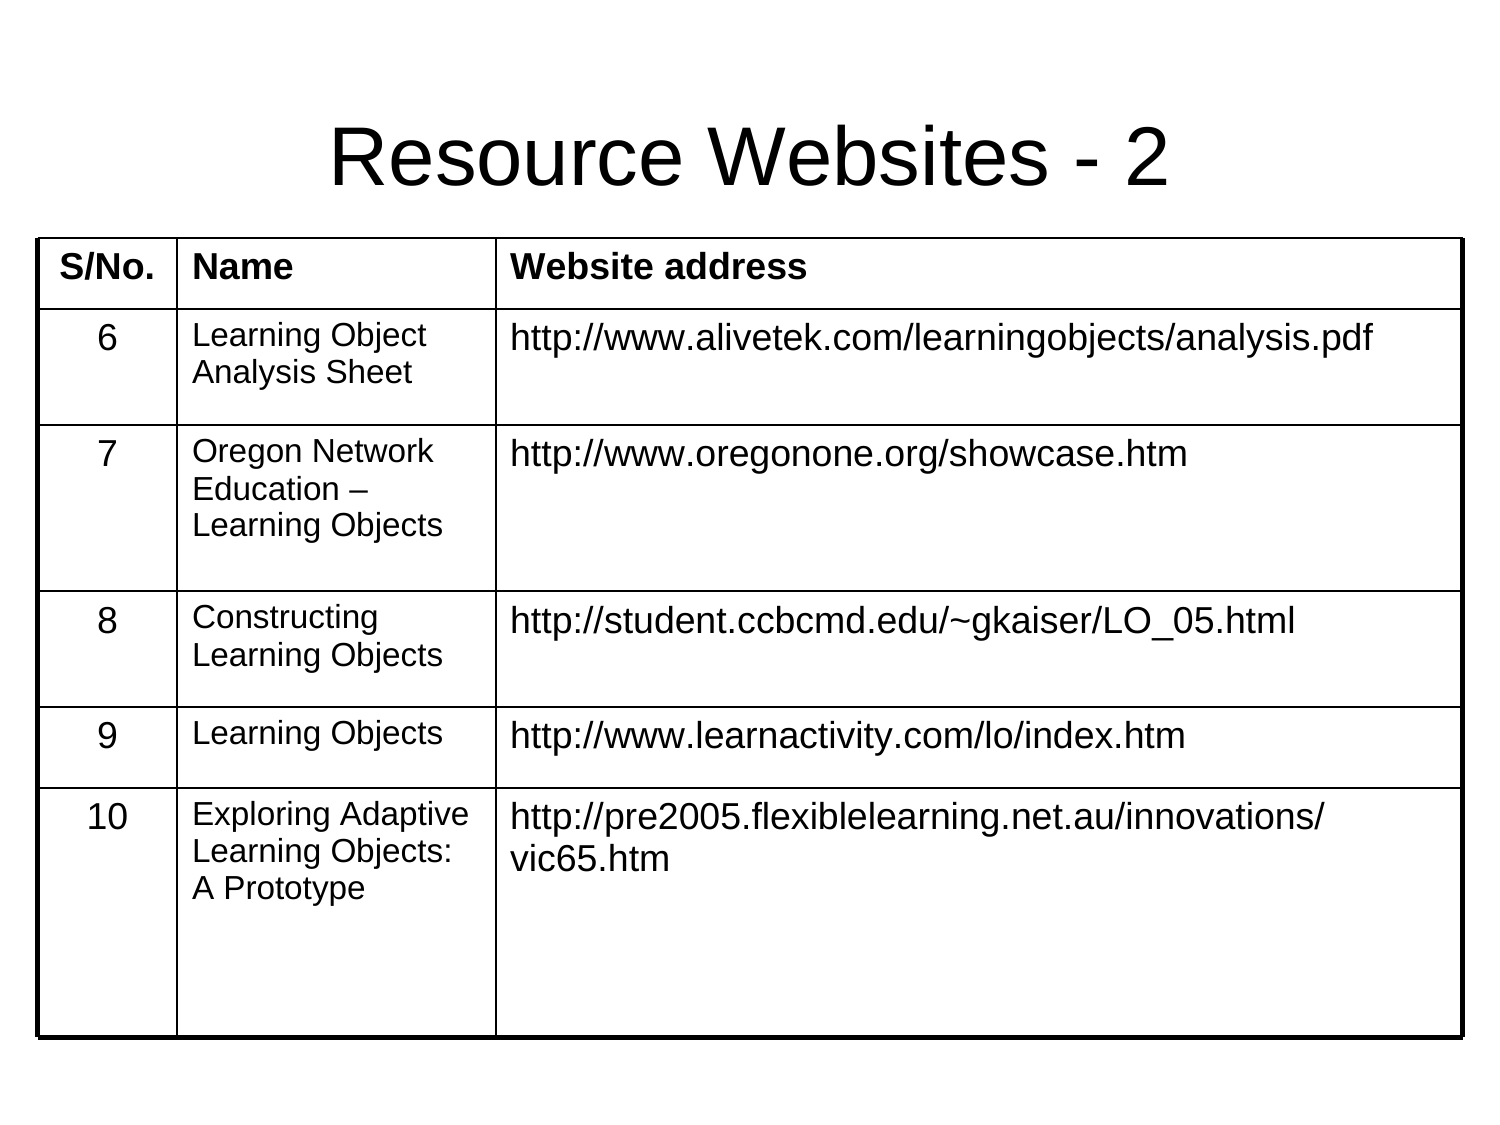

# Resource Websites - 2
S/No.
Name
Website address
6
Learning Object Analysis Sheet
http://www.alivetek.com/learningobjects/analysis.pdf
7
Oregon Network Education – Learning Objects
http://www.oregonone.org/showcase.htm
8
Constructing Learning Objects
http://student.ccbcmd.edu/~gkaiser/LO_05.html
9
Learning Objects
http://www.learnactivity.com/lo/index.htm
10
Exploring Adaptive Learning Objects: A Prototype
http://pre2005.flexiblelearning.net.au/innovations/vic65.htm